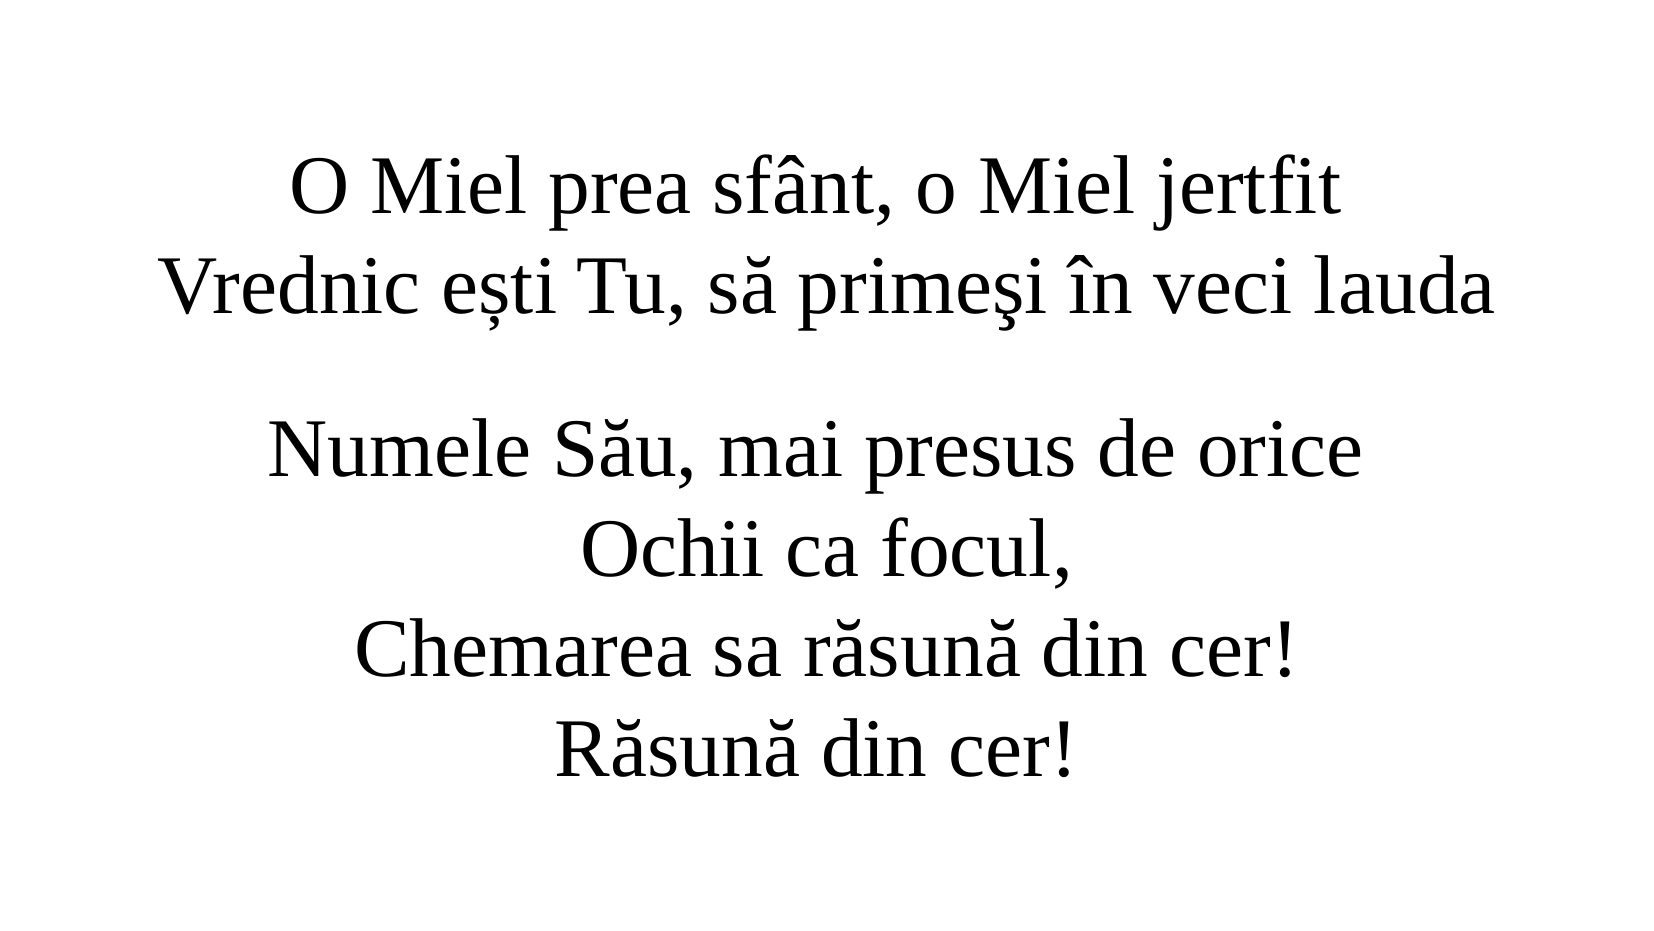

# O Miel prea sfânt, o Miel jertfit Vrednic ești Tu, să primeşi în veci lauda
Numele Său, mai presus de orice
Ochii ca focul,
Chemarea sa răsună din cer!
Răsună din cer!